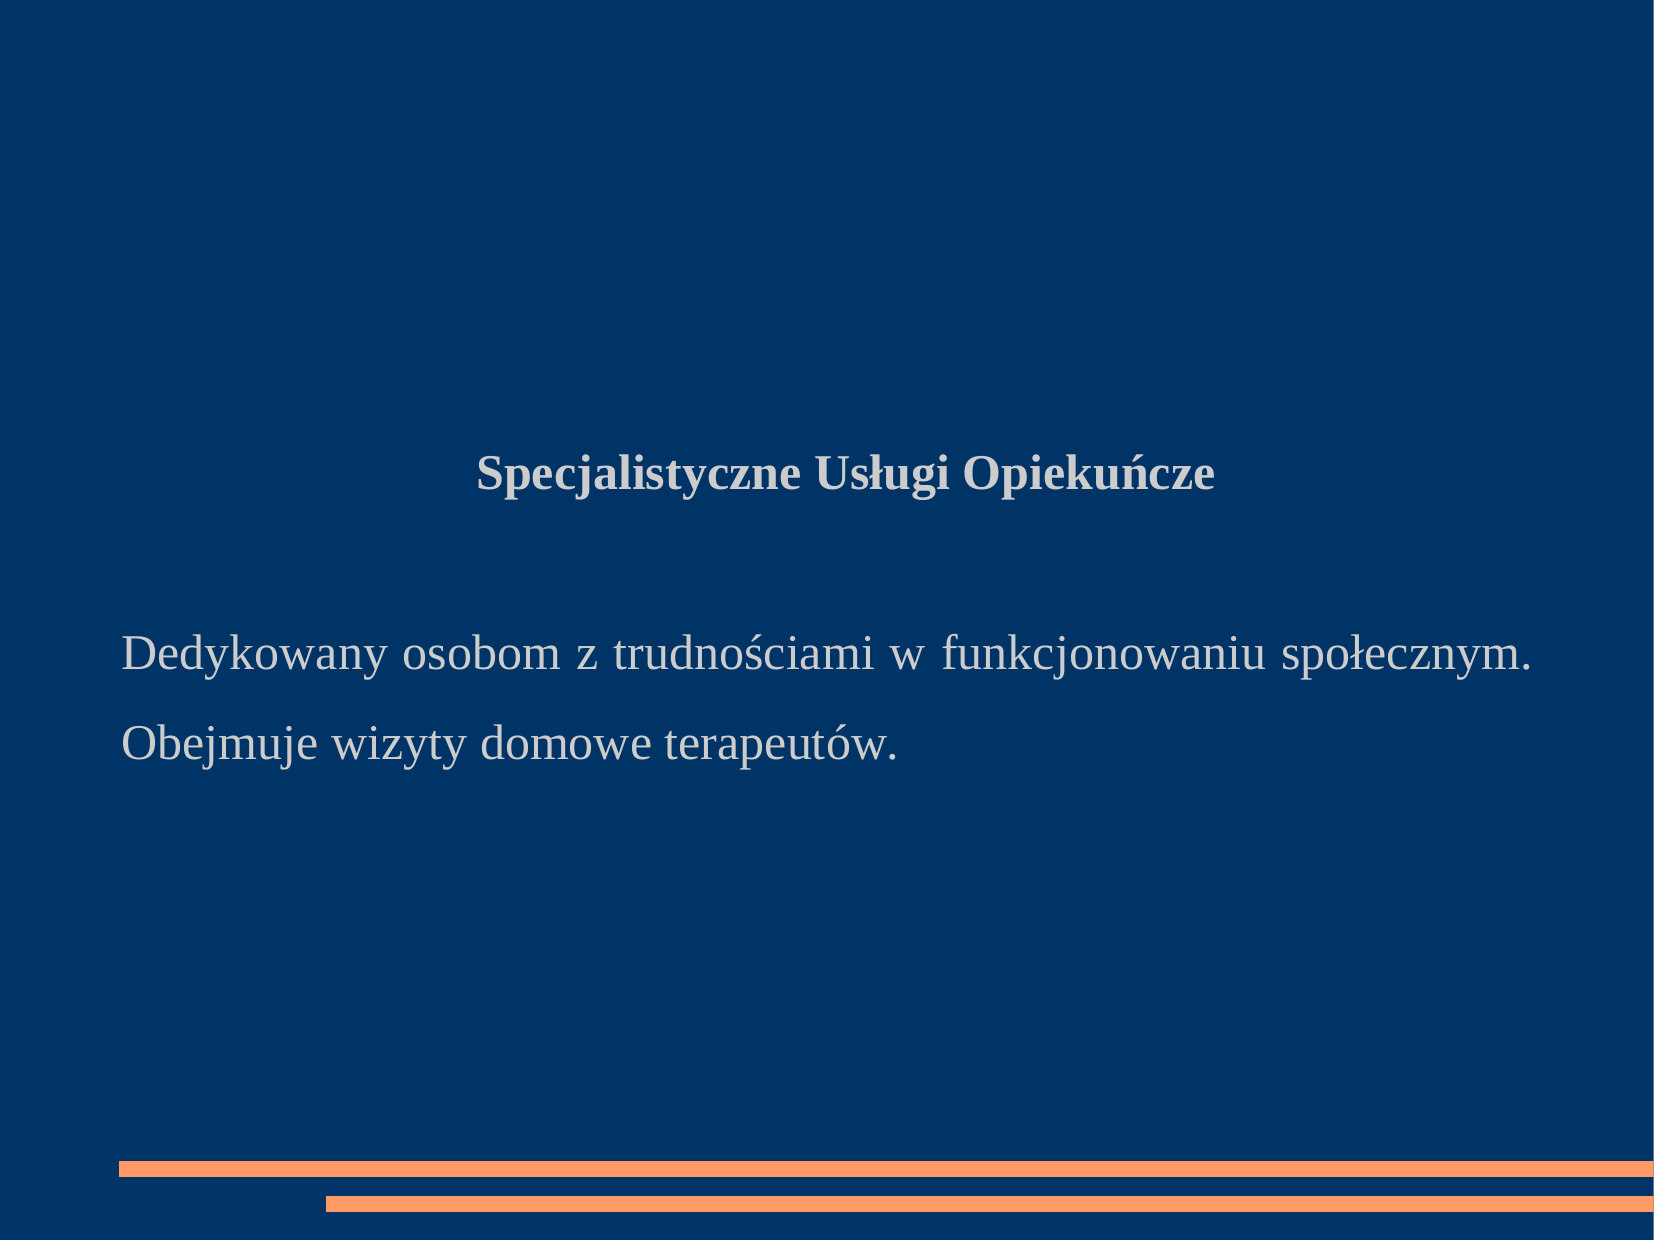

# Specjalistyczne Usługi Opiekuńcze
Dedykowany osobom z trudnościami w funkcjonowaniu społecznym. Obejmuje wizyty domowe terapeutów.